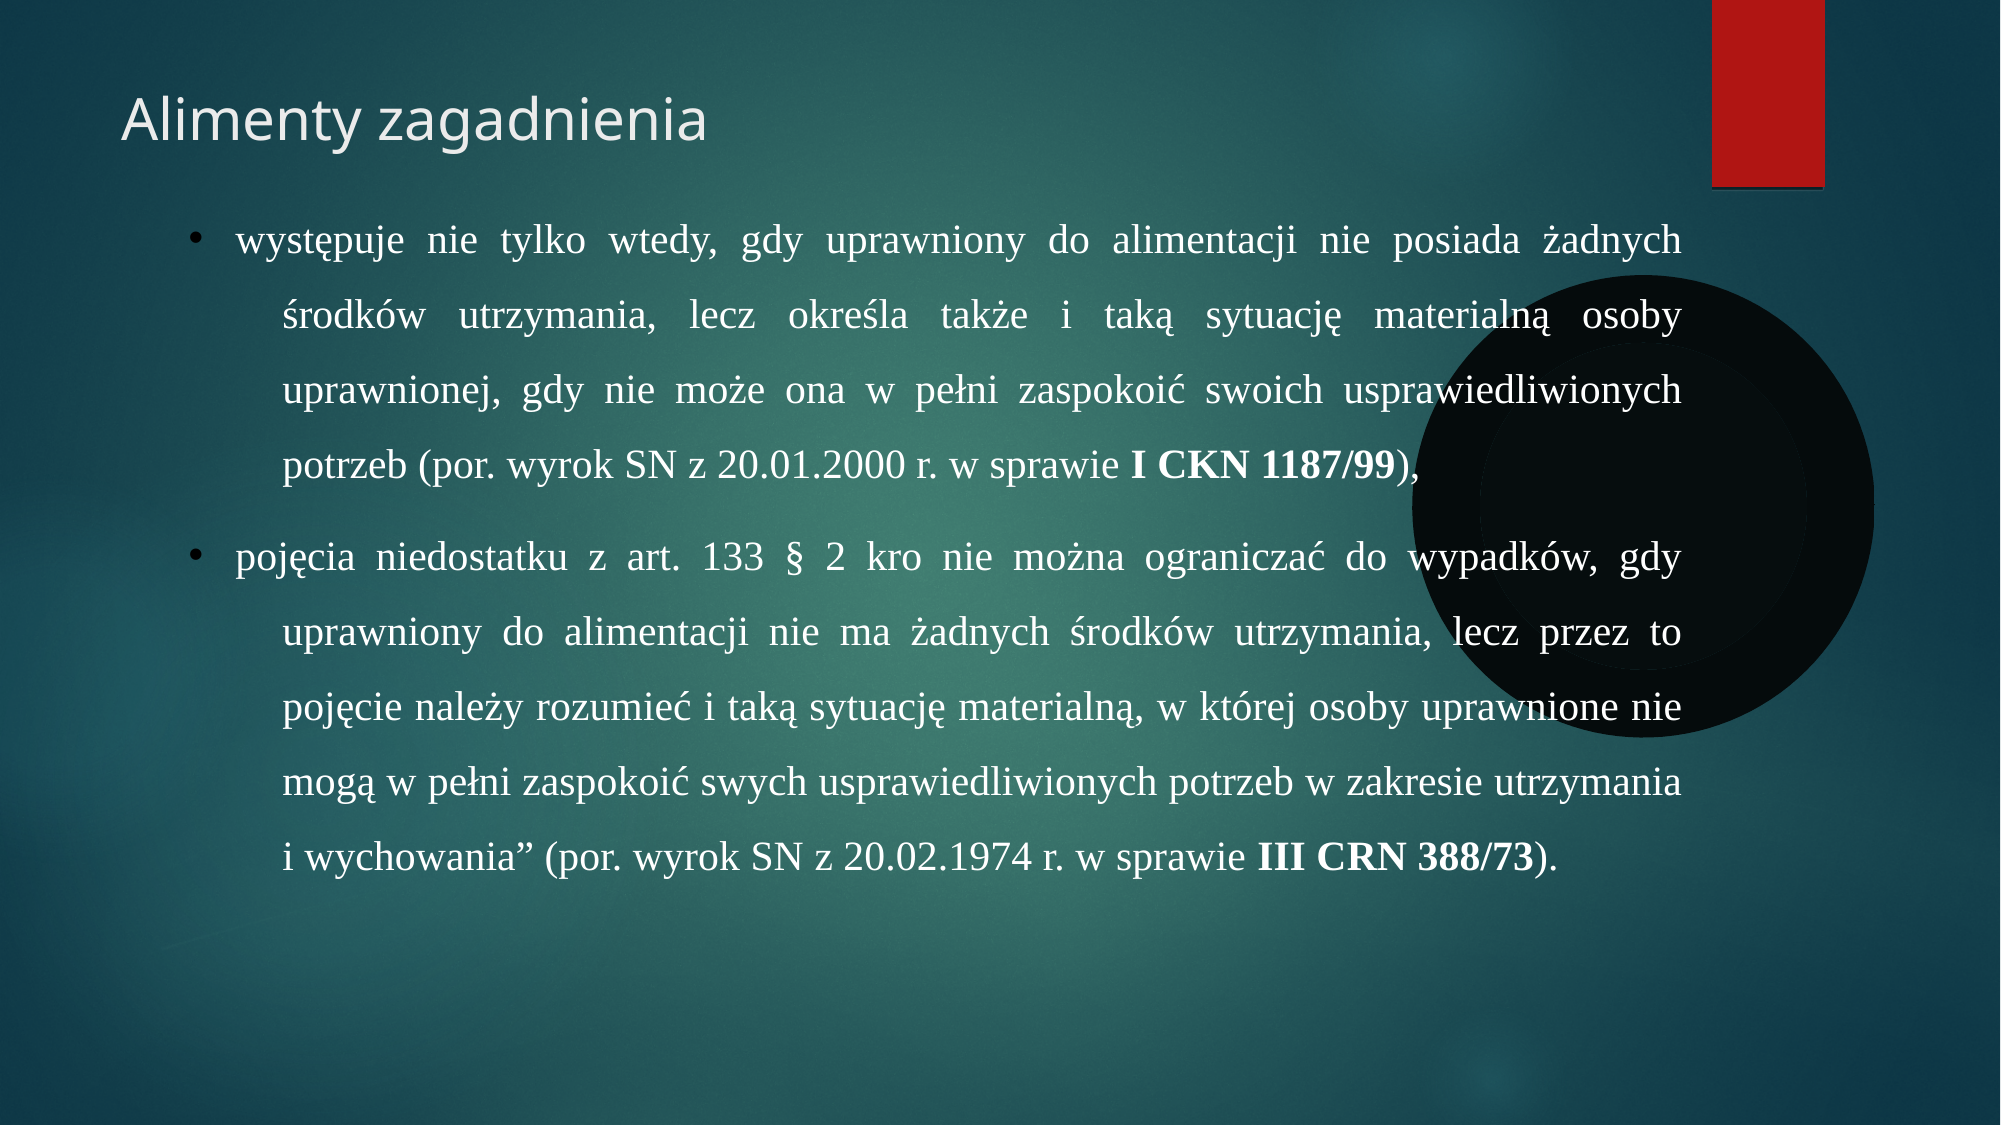

# Alimenty zagadnienia
występuje nie tylko wtedy, gdy uprawniony do alimentacji nie posiada żadnych środków utrzymania, lecz określa także i taką sytuację materialną osoby uprawnionej, gdy nie może ona w pełni zaspokoić swoich usprawiedliwionych potrzeb (por. wyrok SN z 20.01.2000 r. w sprawie I CKN 1187/99),
pojęcia niedostatku z art. 133 § 2 kro nie można ograniczać do wypadków, gdy uprawniony do alimentacji nie ma żadnych środków utrzymania, lecz przez to pojęcie należy rozumieć i taką sytuację materialną, w której osoby uprawnione nie mogą w pełni zaspokoić swych usprawiedliwionych potrzeb w zakresie utrzymania i wychowania” (por. wyrok SN z 20.02.1974 r. w sprawie III CRN 388/73).